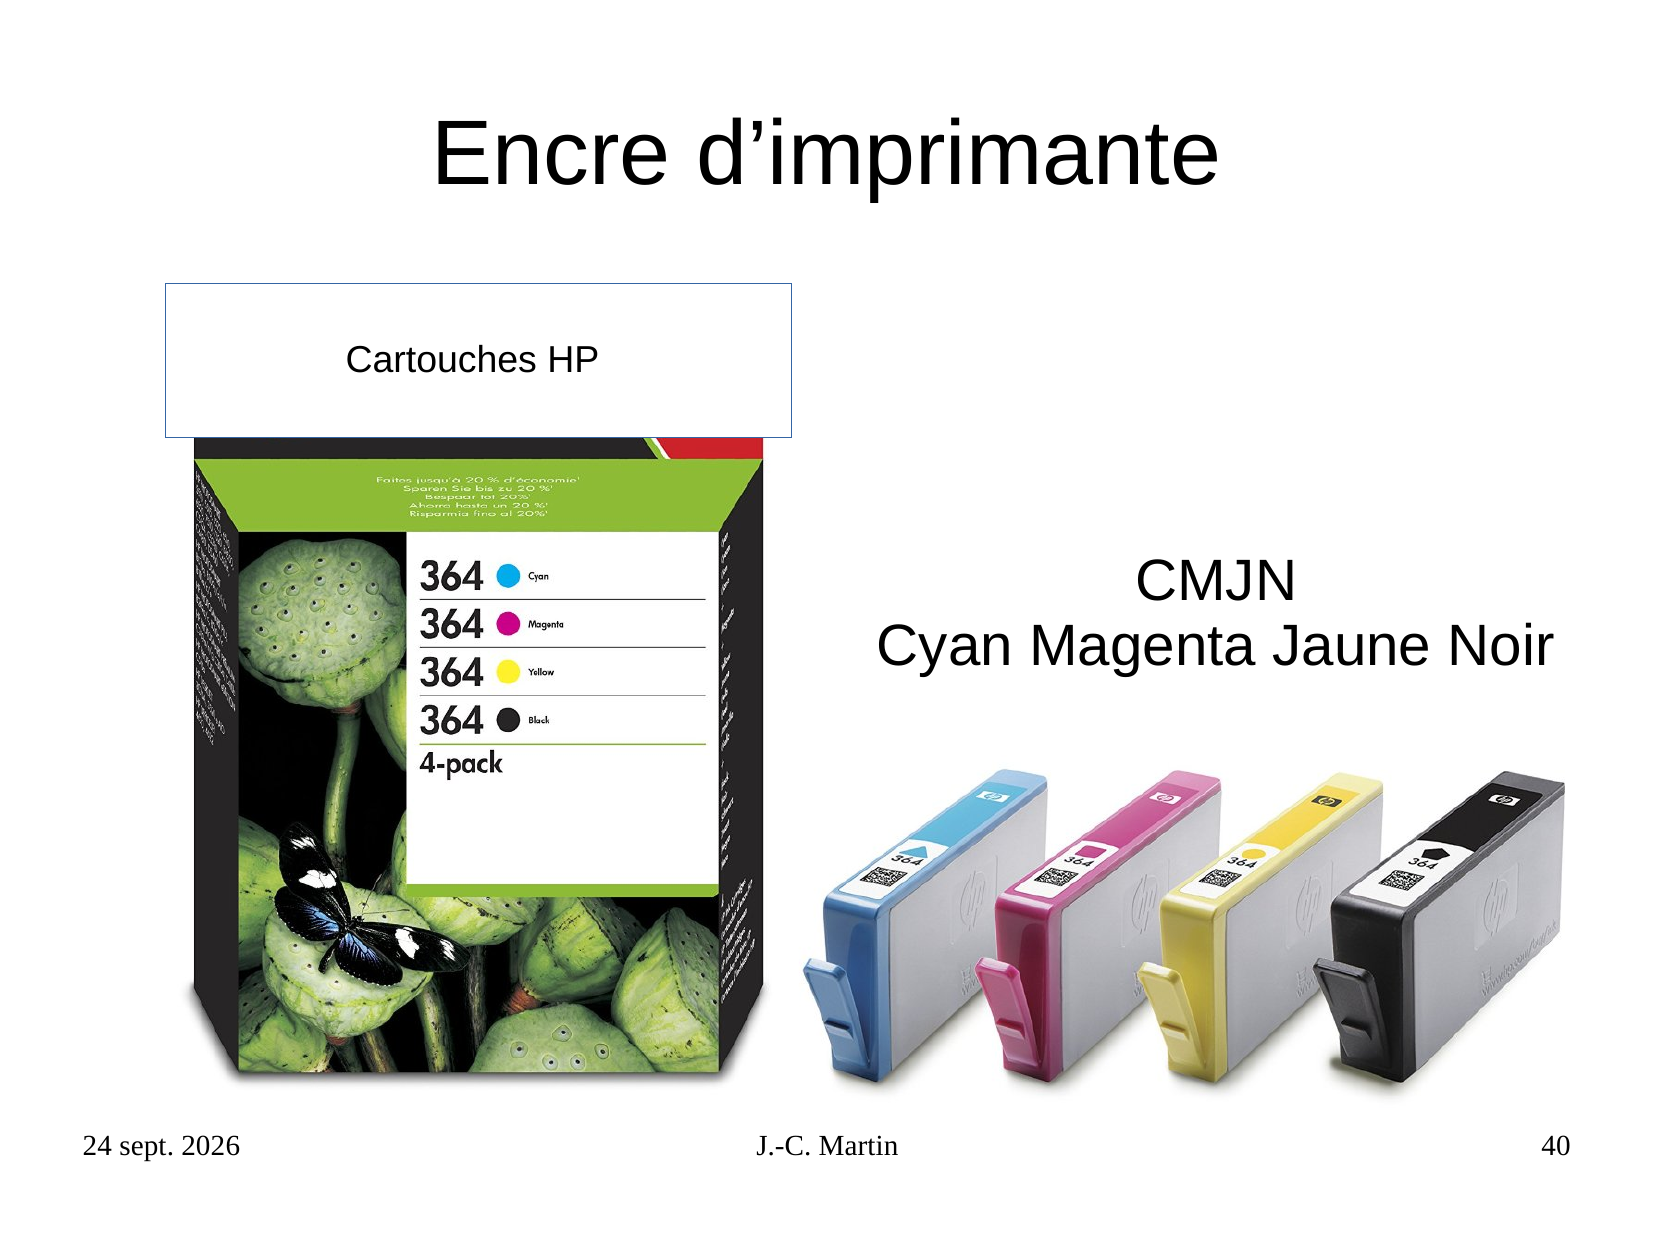

# Encre d’imprimante
Cartouches HP
CMJN
Cyan Magenta Jaune Noir
J.-C. Martin
40